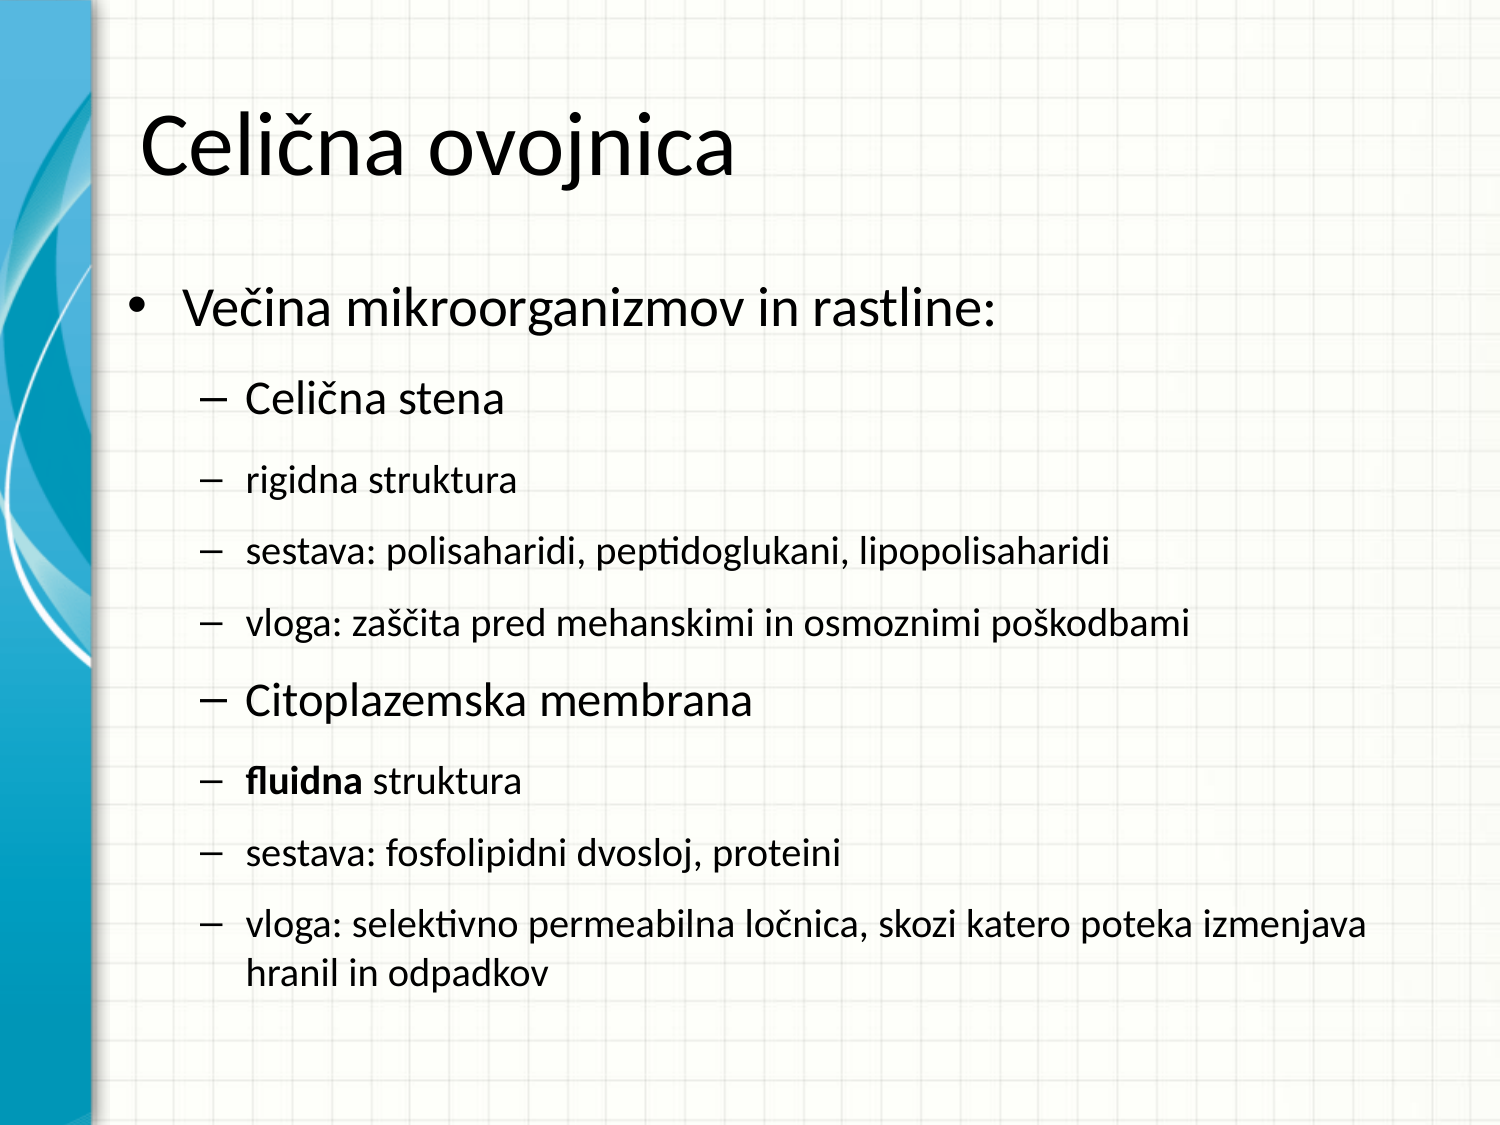

# Celična ovojnica
Večina mikroorganizmov in rastline:
Celična stena
rigidna struktura
sestava: polisaharidi, peptidoglukani, lipopolisaharidi
vloga: zaščita pred mehanskimi in osmoznimi poškodbami
Citoplazemska membrana
fluidna struktura
sestava: fosfolipidni dvosloj, proteini
vloga: selektivno permeabilna ločnica, skozi katero poteka izmenjava hranil in odpadkov